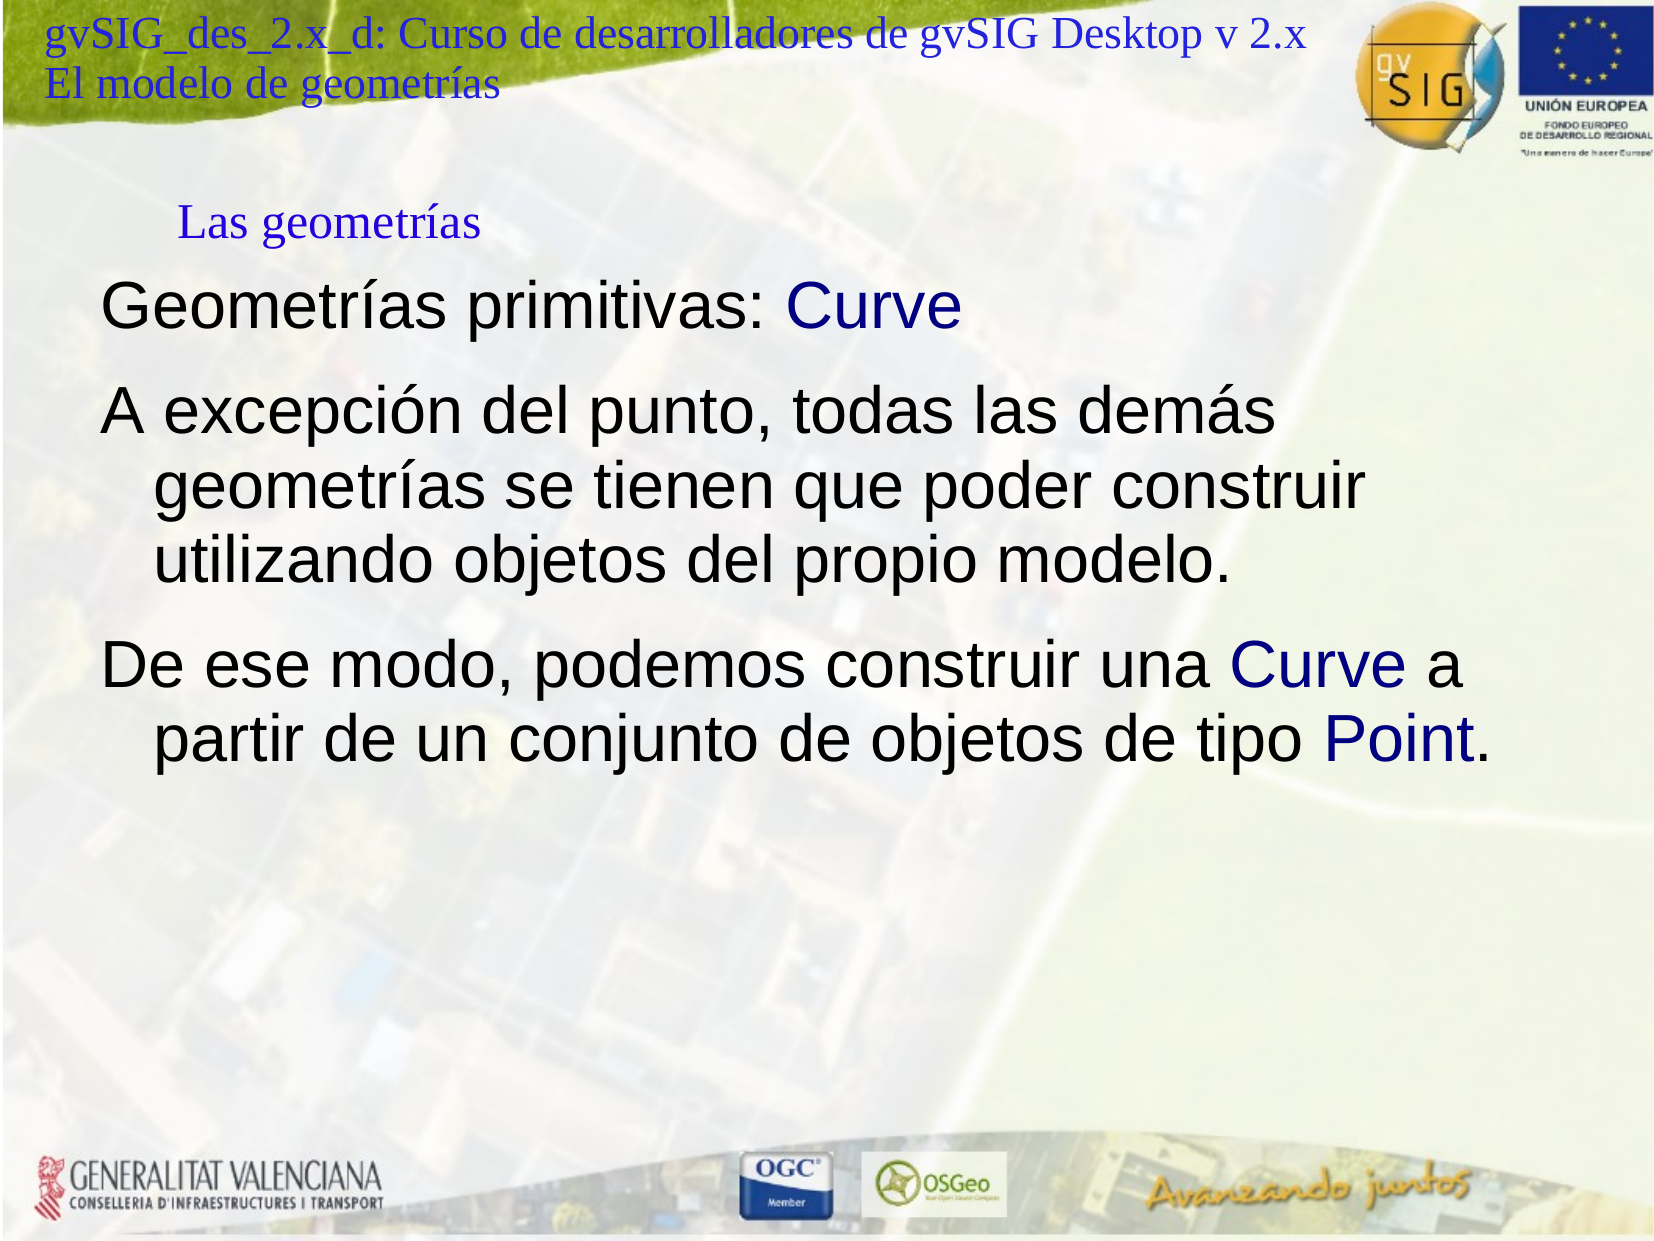

Las geometrías
# Geometrías primitivas: Curve
A excepción del punto, todas las demás geometrías se tienen que poder construir utilizando objetos del propio modelo.
De ese modo, podemos construir una Curve a partir de un conjunto de objetos de tipo Point.